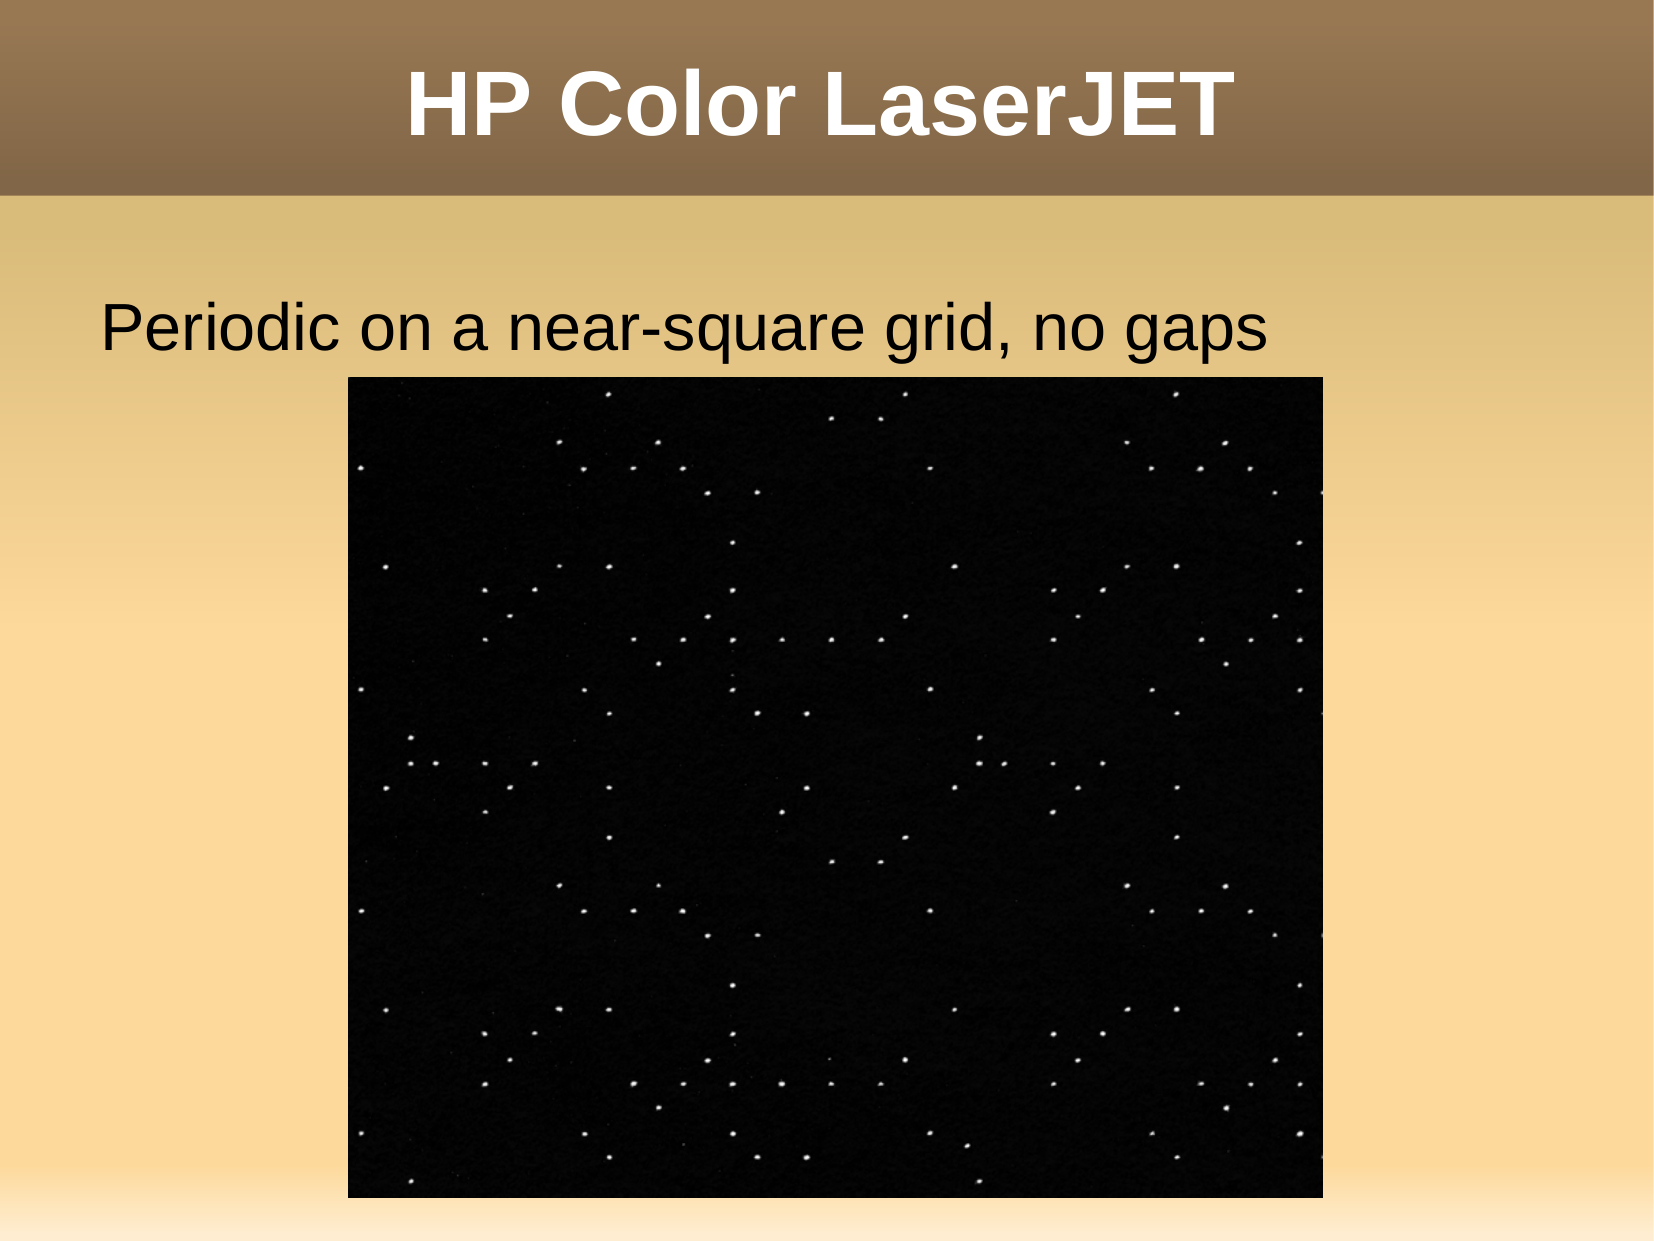

# HP Color LaserJET
Periodic on a near-square grid, no gaps